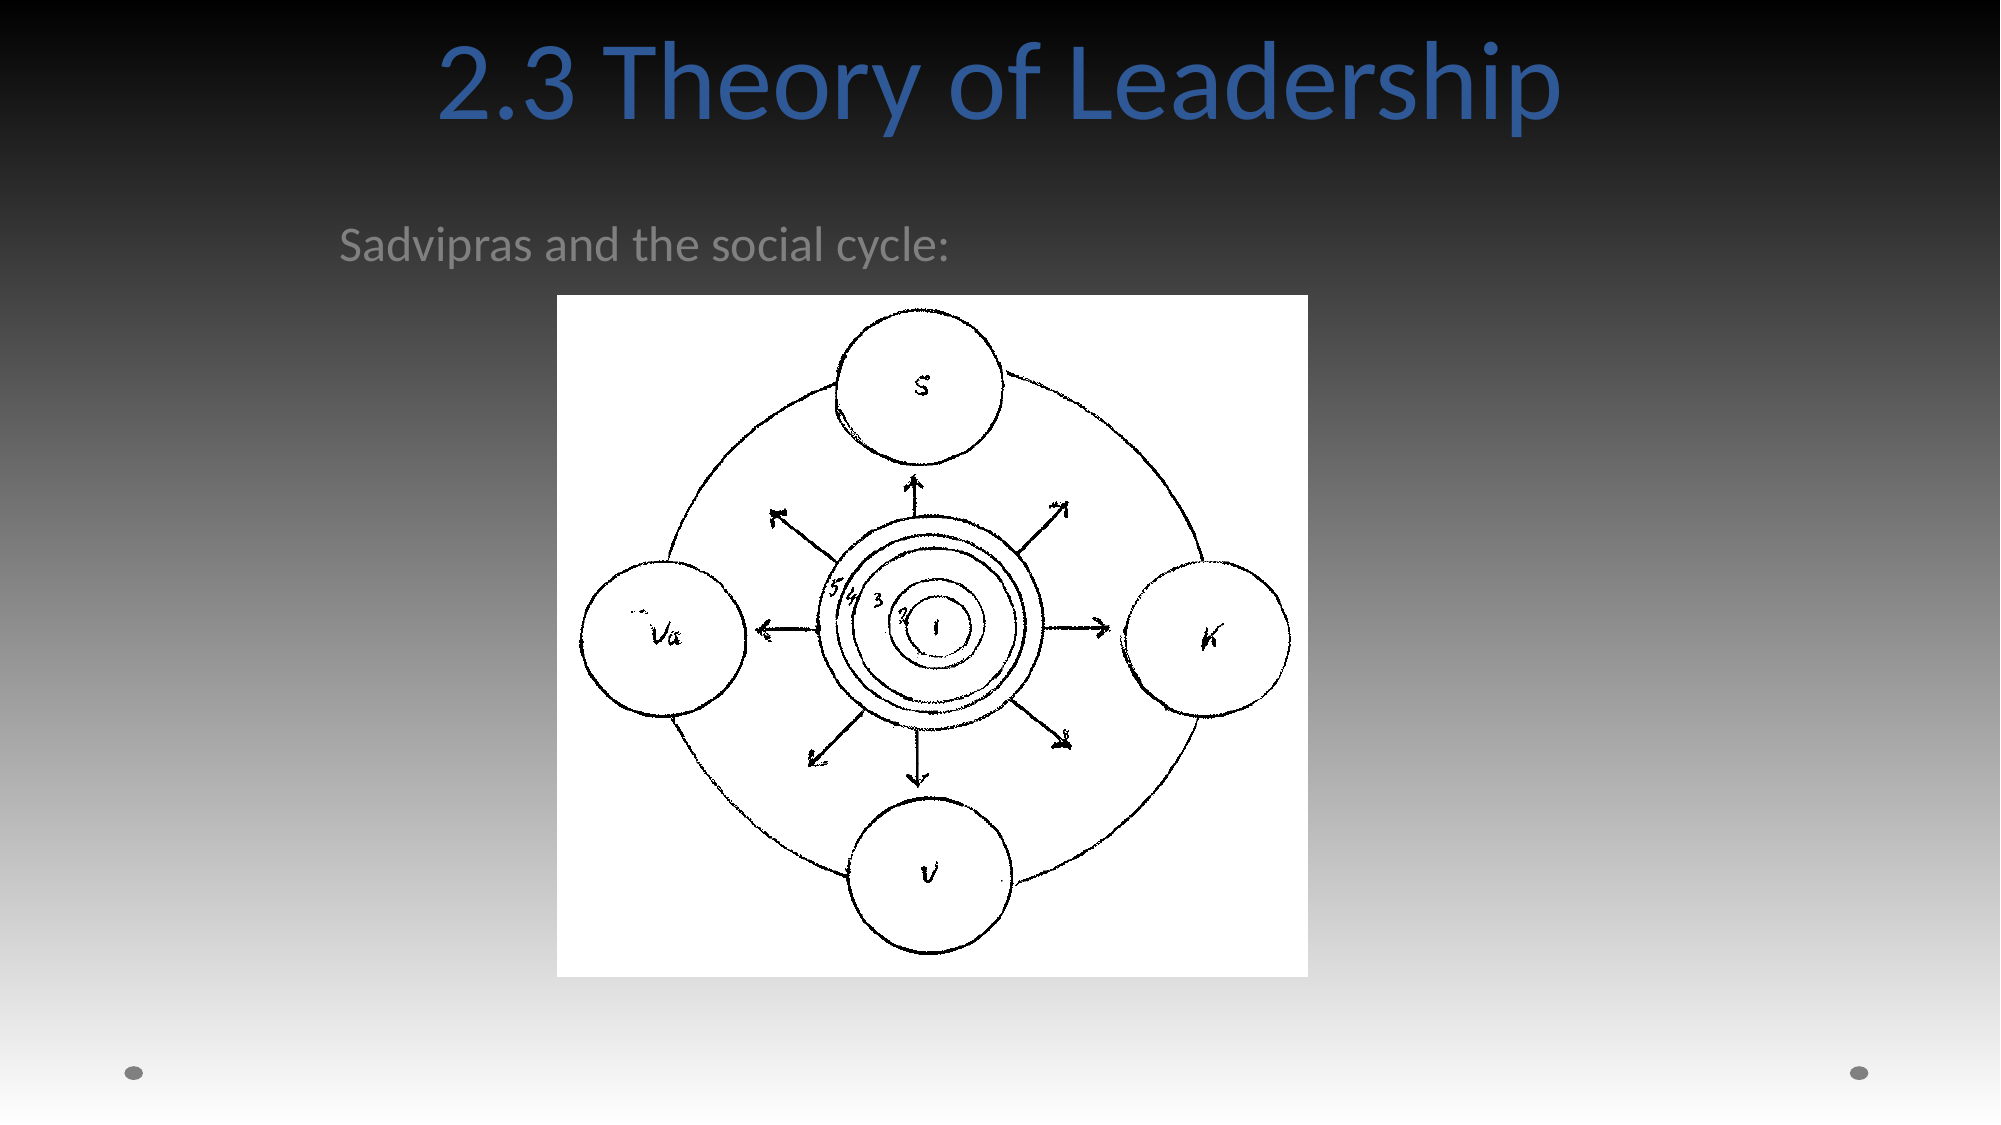

# 2.3 Theory of Leadership
Sadvipras and the social cycle:
Key: 1 Taraka Brahma; 2 spiritual aspirants; 3 spiritual ideology; 4 spiritual organizations; 5 sadvipras (arrows connect sadvipras to the social cycle); S = shu’dras; K = ks’atriyas; V = vipras; Va = vaeshyas